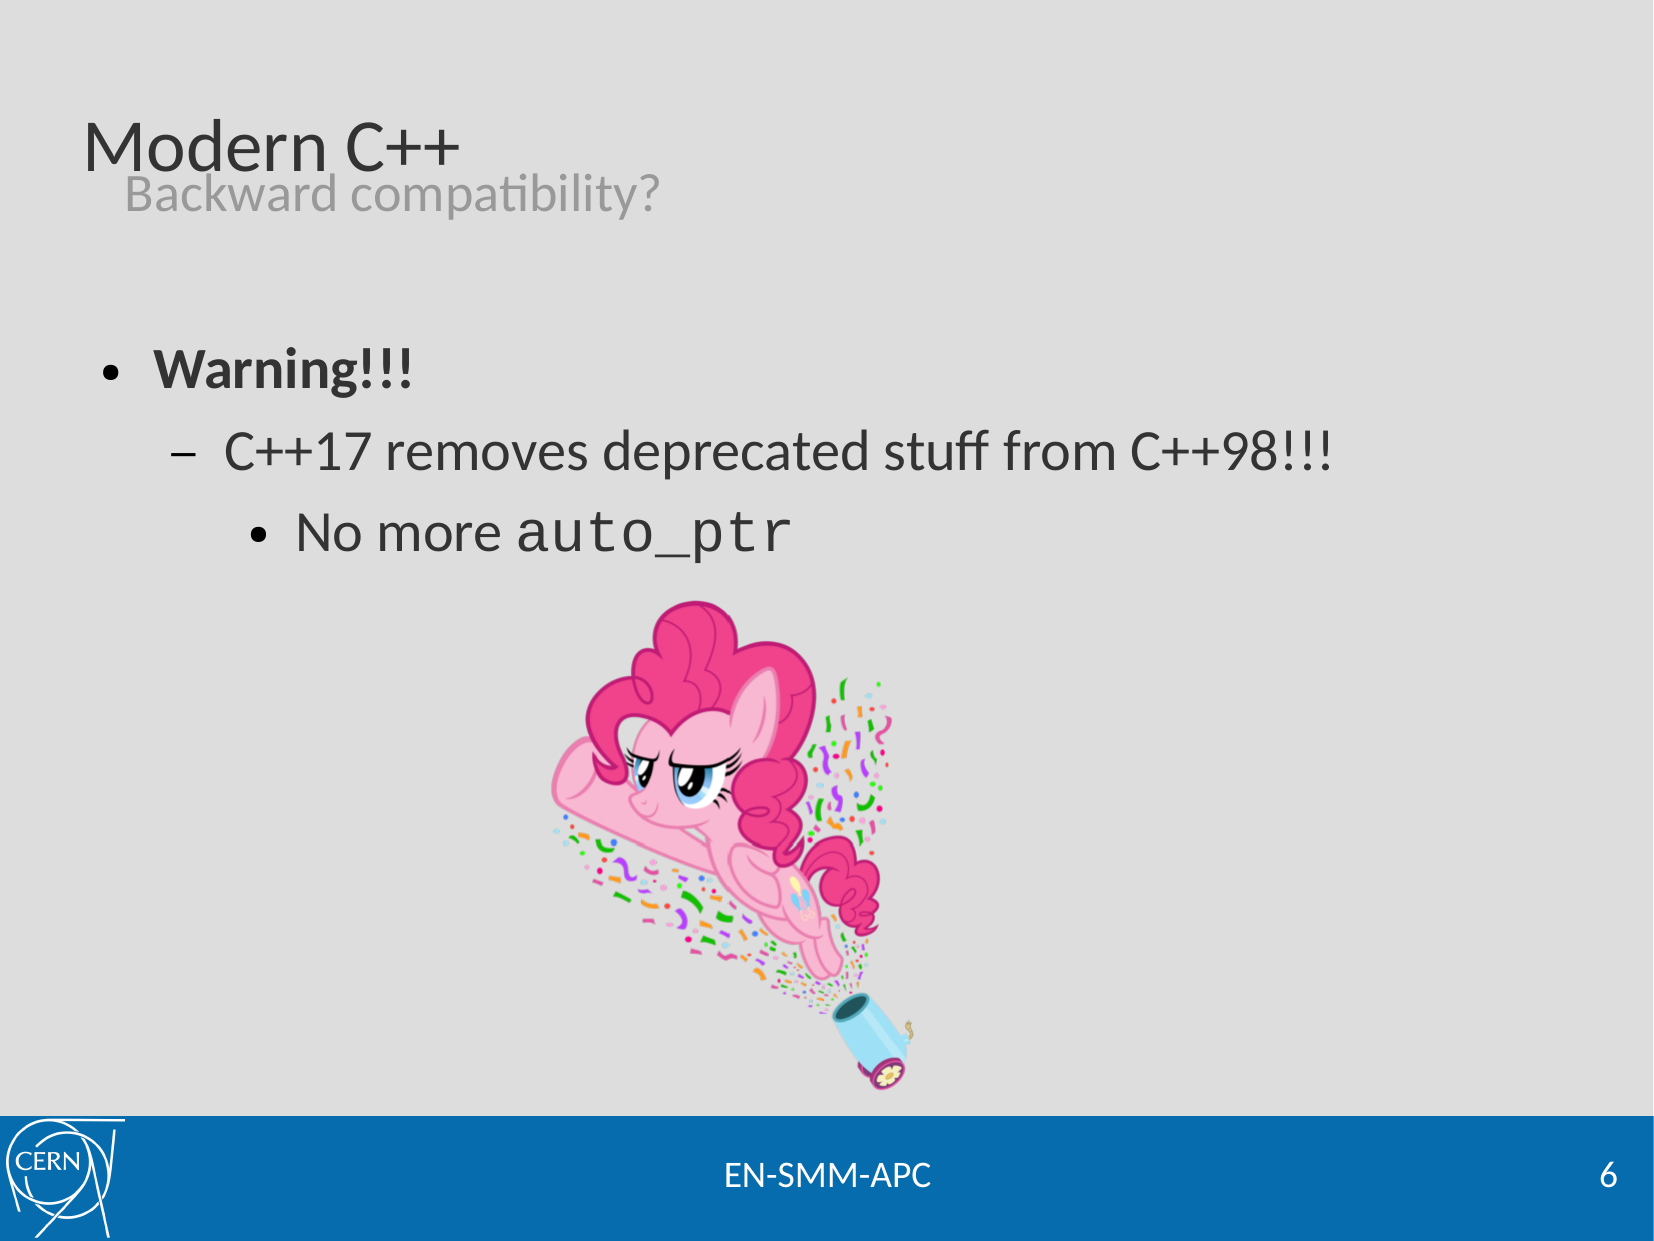

# Modern C++
Backward compatibility?
Warning!!!
C++17 removes deprecated stuff from C++98!!!
No more auto_ptr
6